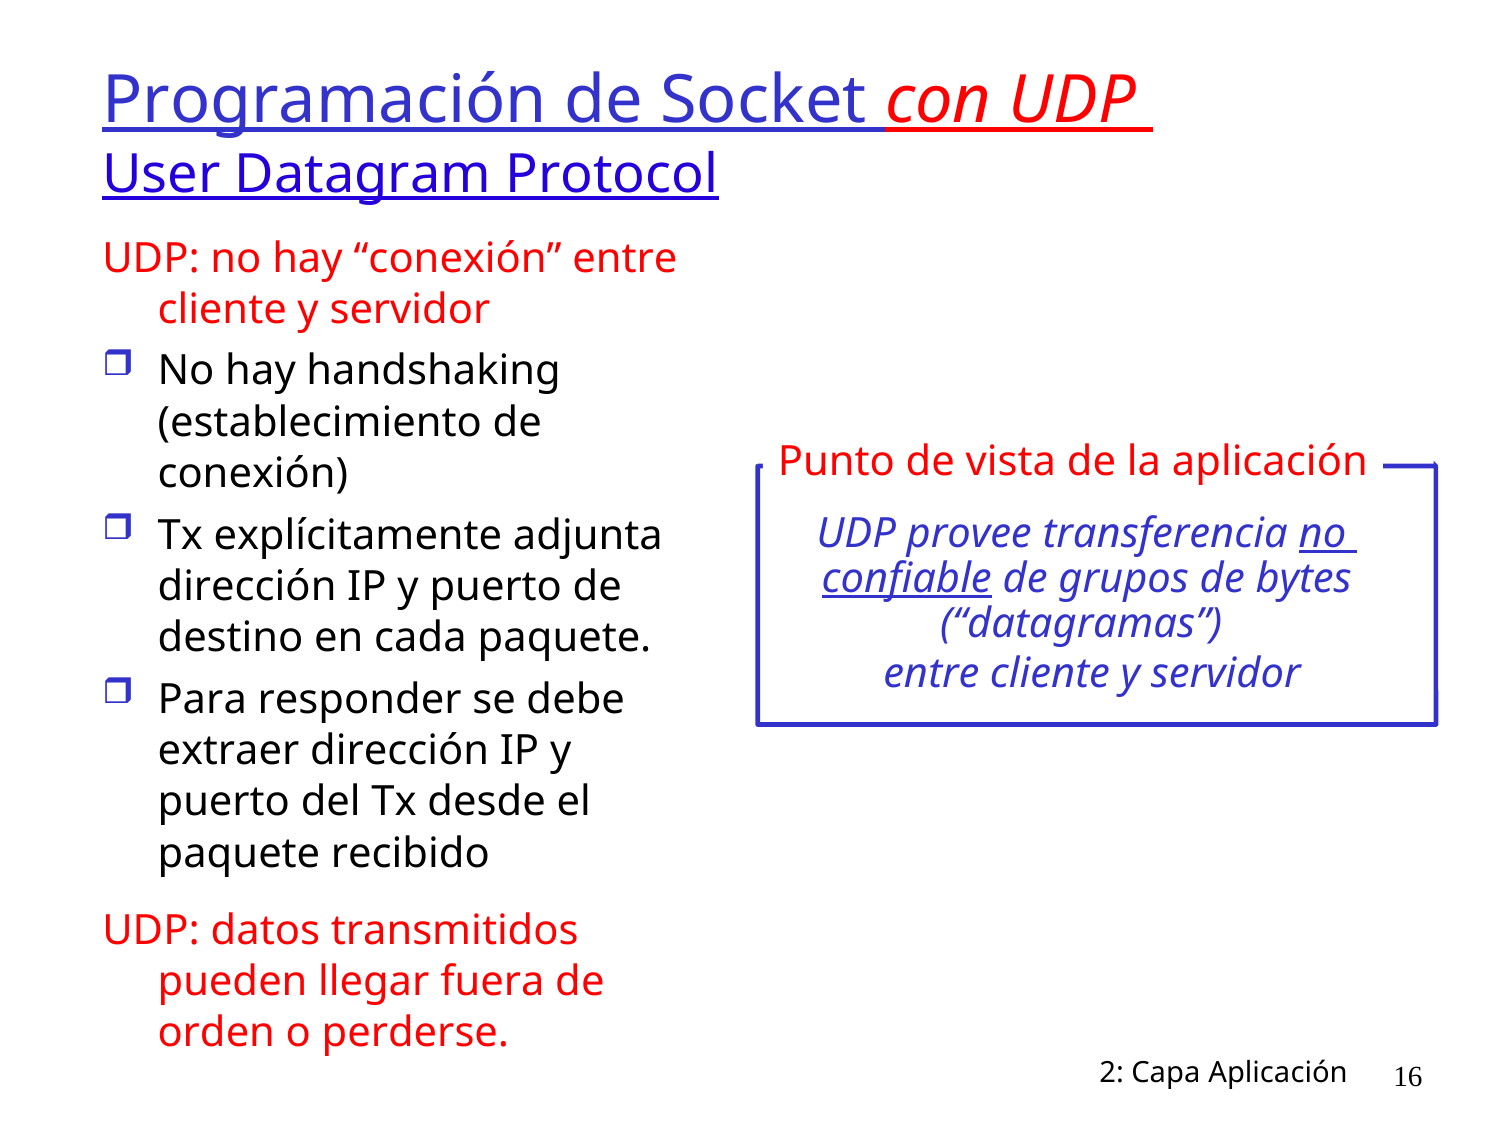

# Programación de Socket con UDP User Datagram Protocol
UDP: no hay “conexión” entre cliente y servidor
No hay handshaking (establecimiento de conexión)‏
Tx explícitamente adjunta dirección IP y puerto de destino en cada paquete.
Para responder se debe extraer dirección IP y puerto del Tx desde el paquete recibido
UDP: datos transmitidos pueden llegar fuera de orden o perderse.
Punto de vista de la aplicación
UDP provee transferencia no
confiable de grupos de bytes
(“datagramas”)
 entre cliente y servidor